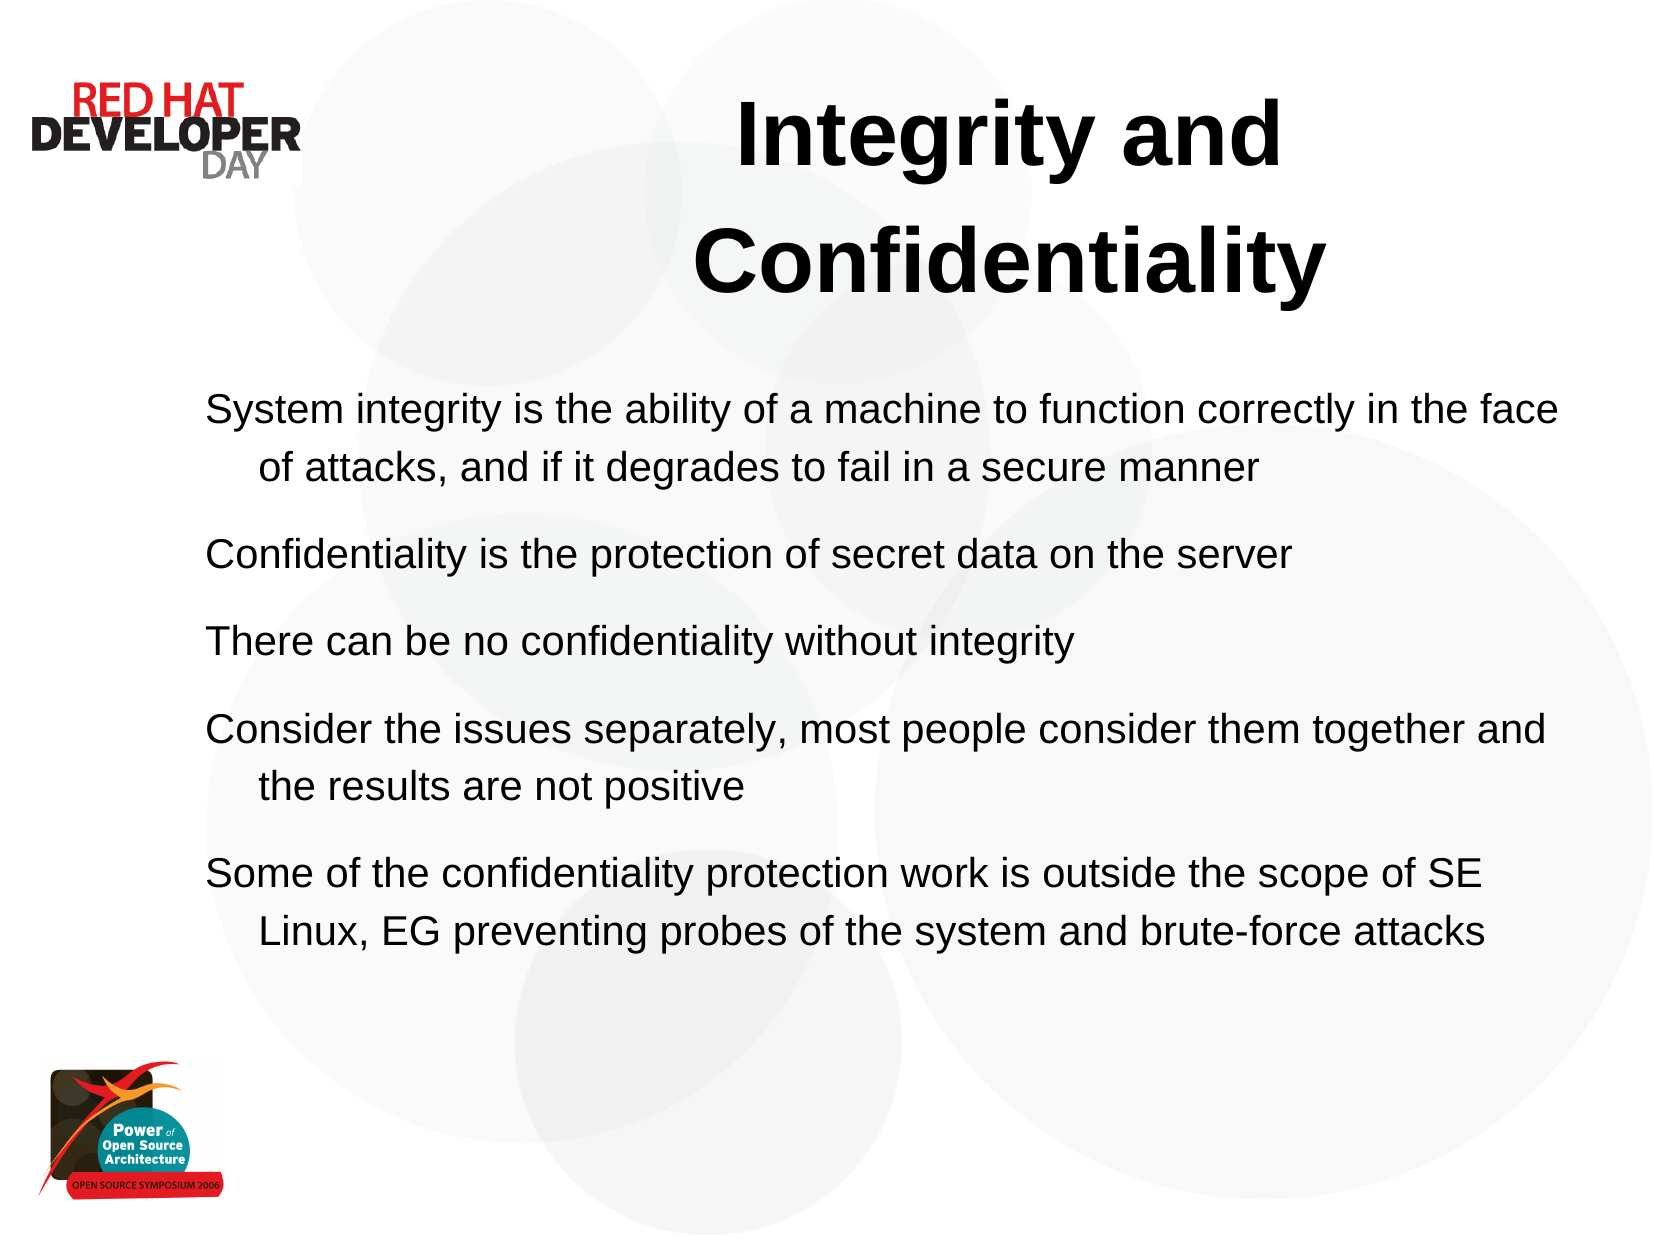

# Integrity and Confidentiality
System integrity is the ability of a machine to function correctly in the face of attacks, and if it degrades to fail in a secure manner
Confidentiality is the protection of secret data on the server
There can be no confidentiality without integrity
Consider the issues separately, most people consider them together and the results are not positive
Some of the confidentiality protection work is outside the scope of SE Linux, EG preventing probes of the system and brute-force attacks